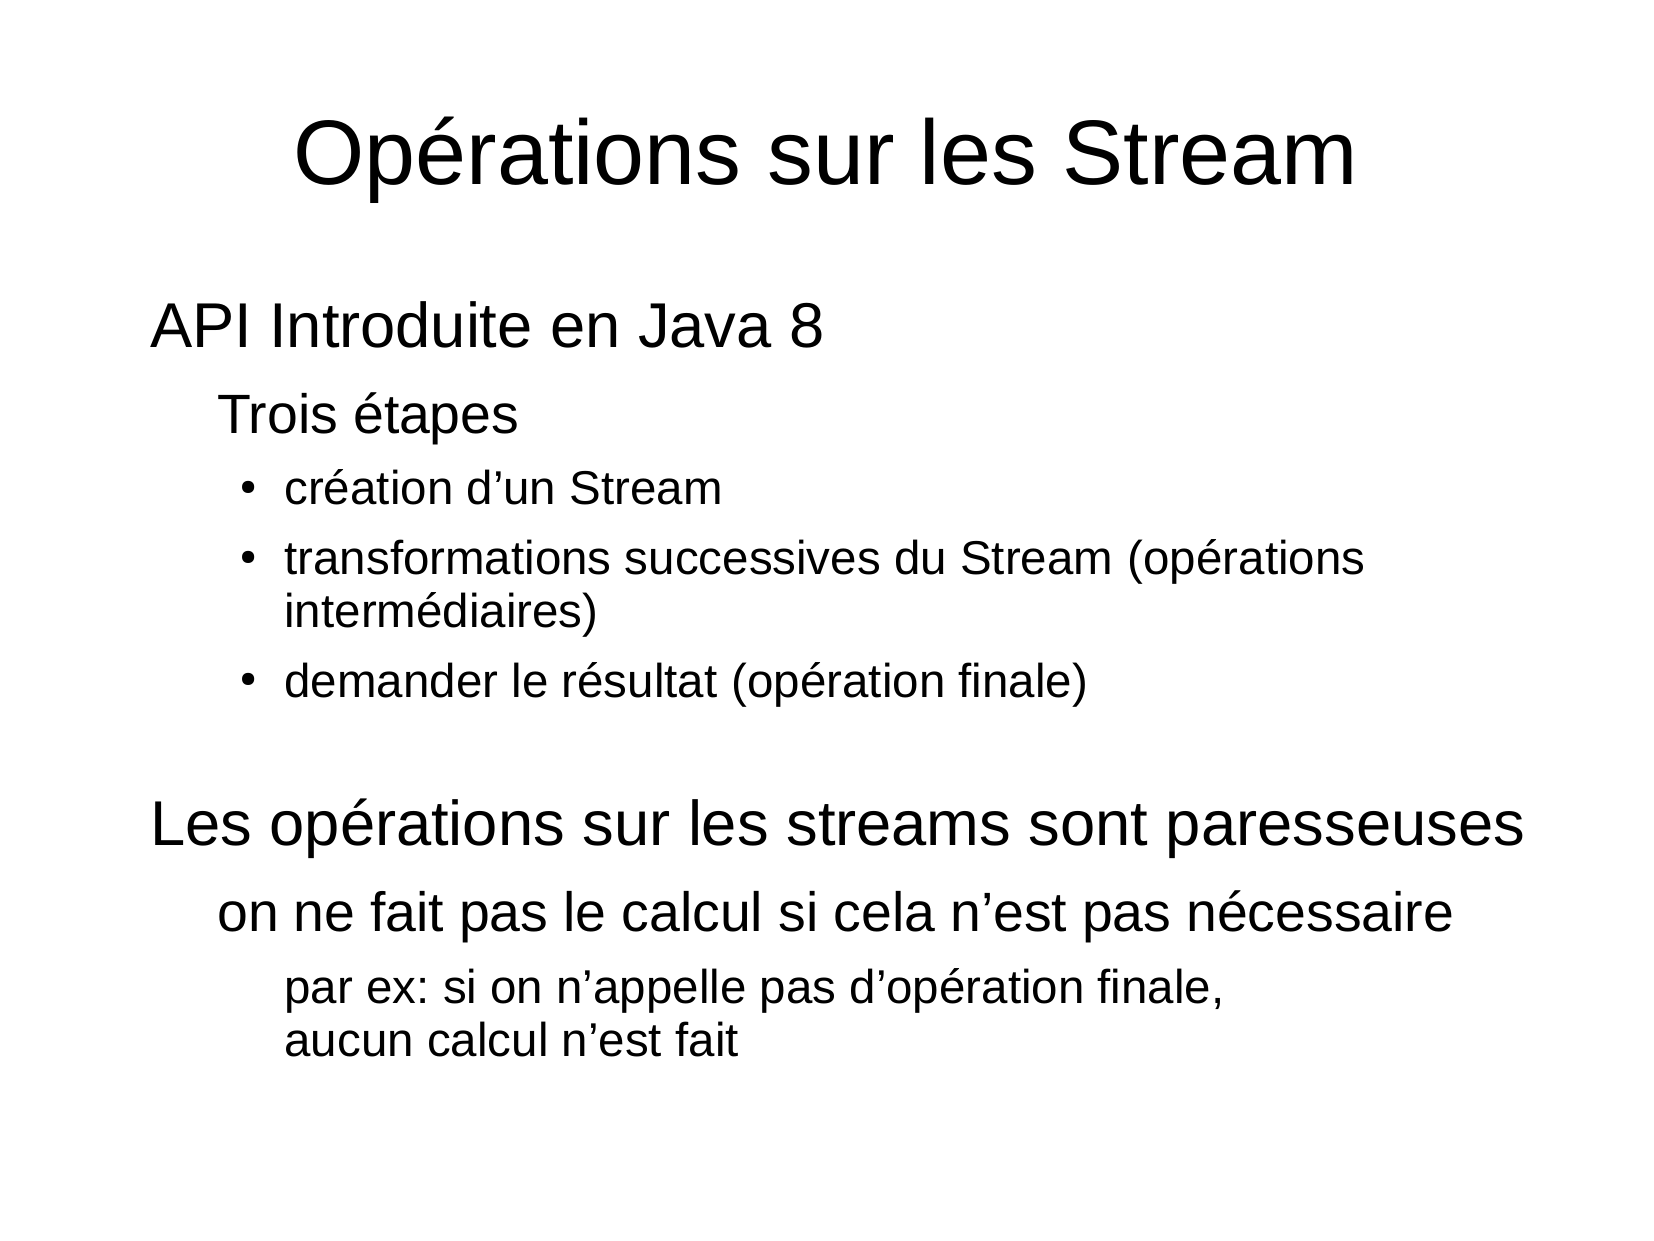

# Opérations sur les Stream
API Introduite en Java 8
Trois étapes
création d’un Stream
transformations successives du Stream (opérations intermédiaires)
demander le résultat (opération finale)
Les opérations sur les streams sont paresseuses
on ne fait pas le calcul si cela n’est pas nécessaire
par ex: si on n’appelle pas d’opération finale,
aucun calcul n’est fait